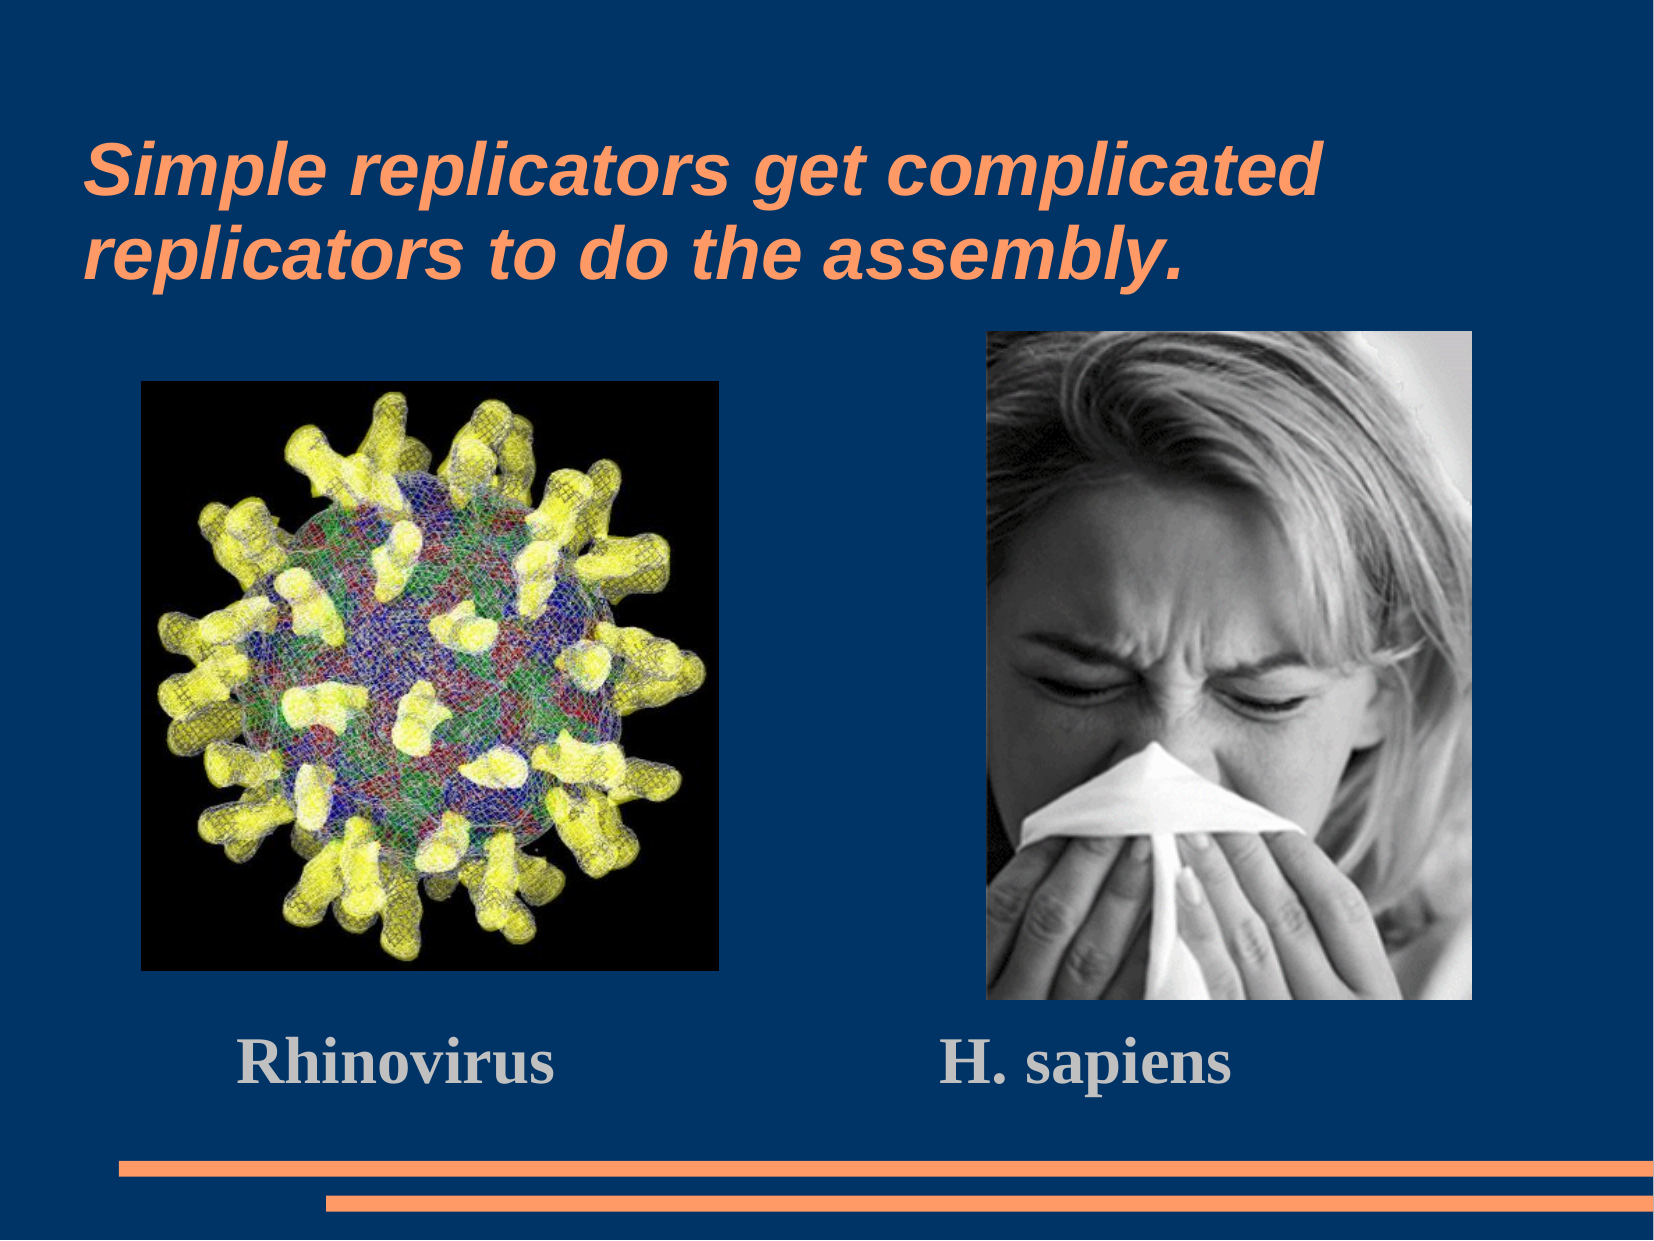

# Simple replicators get complicated replicators to do the assembly.
 Rhinovirus H. sapiens